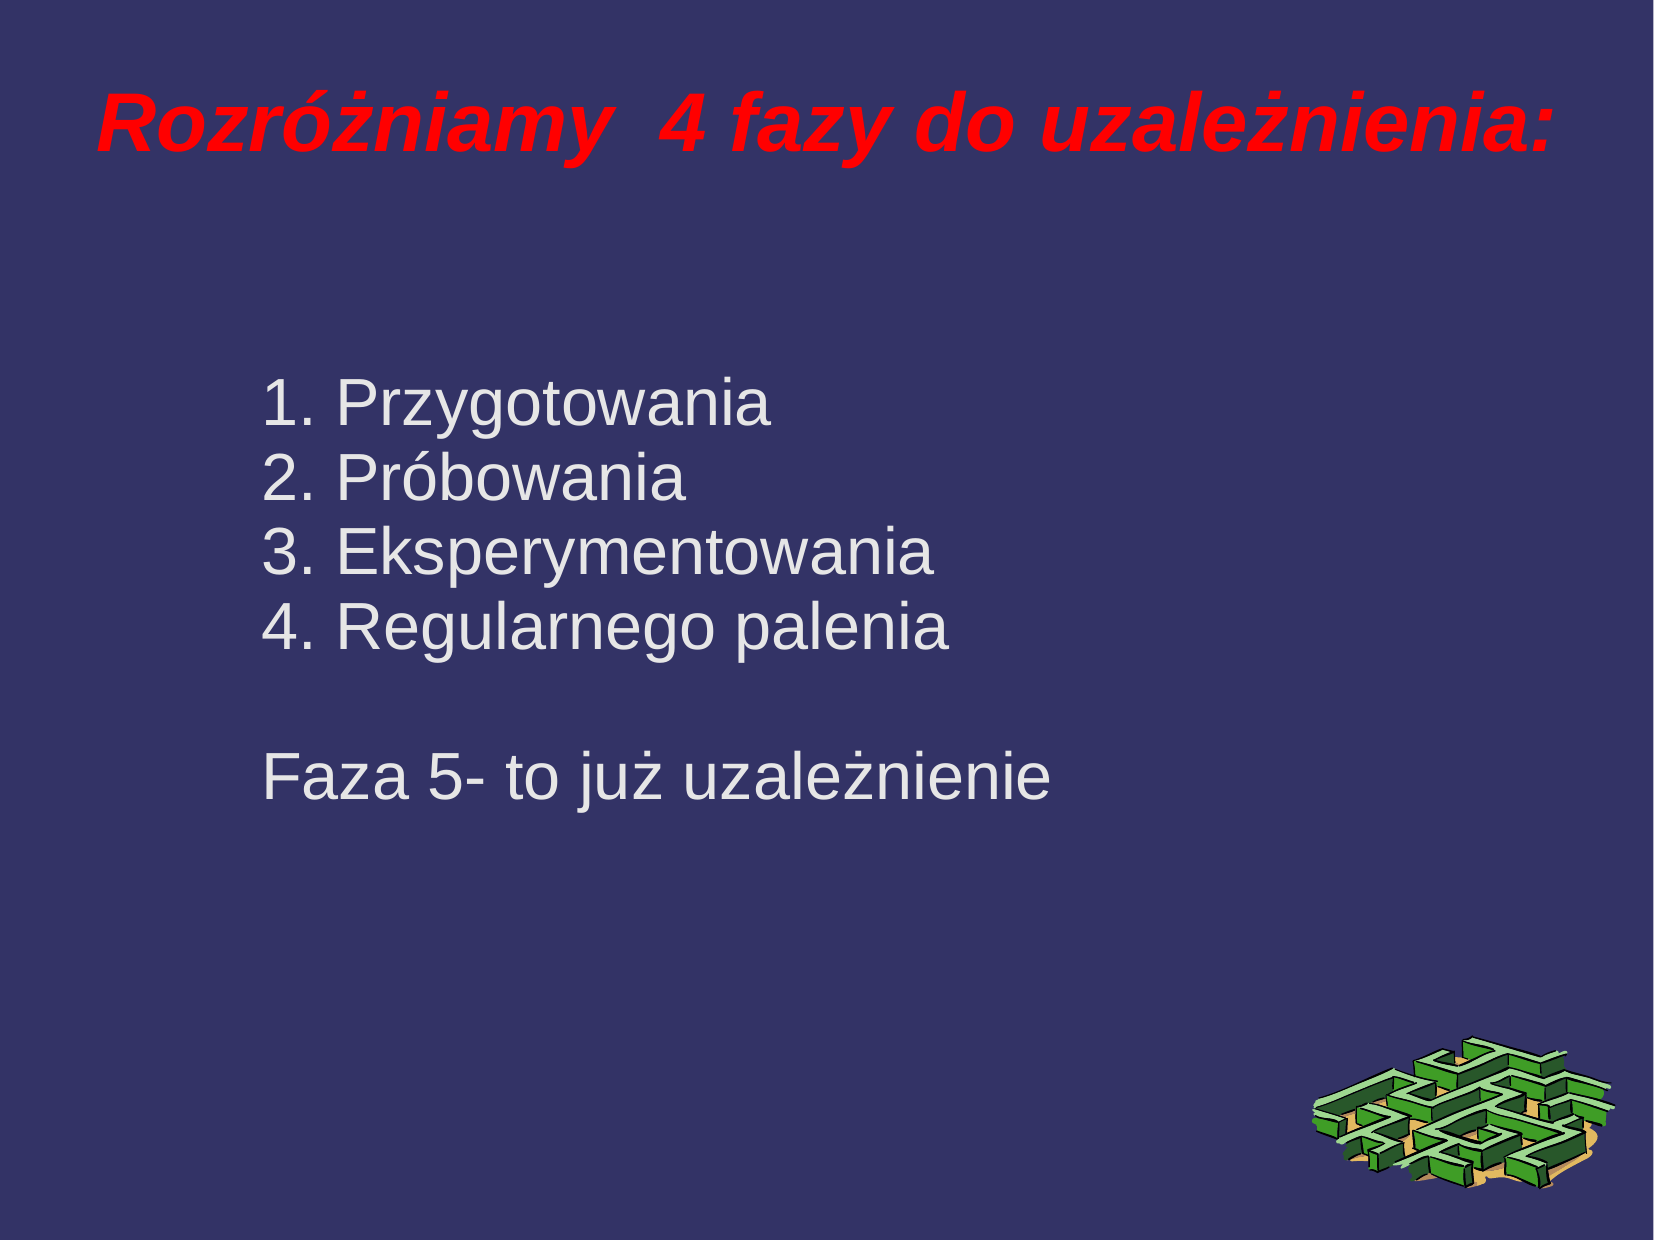

# Rozróżniamy 4 fazy do uzależnienia:
1. Przygotowania
2. Próbowania
3. Eksperymentowania
4. Regularnego palenia
Faza 5- to już uzależnienie